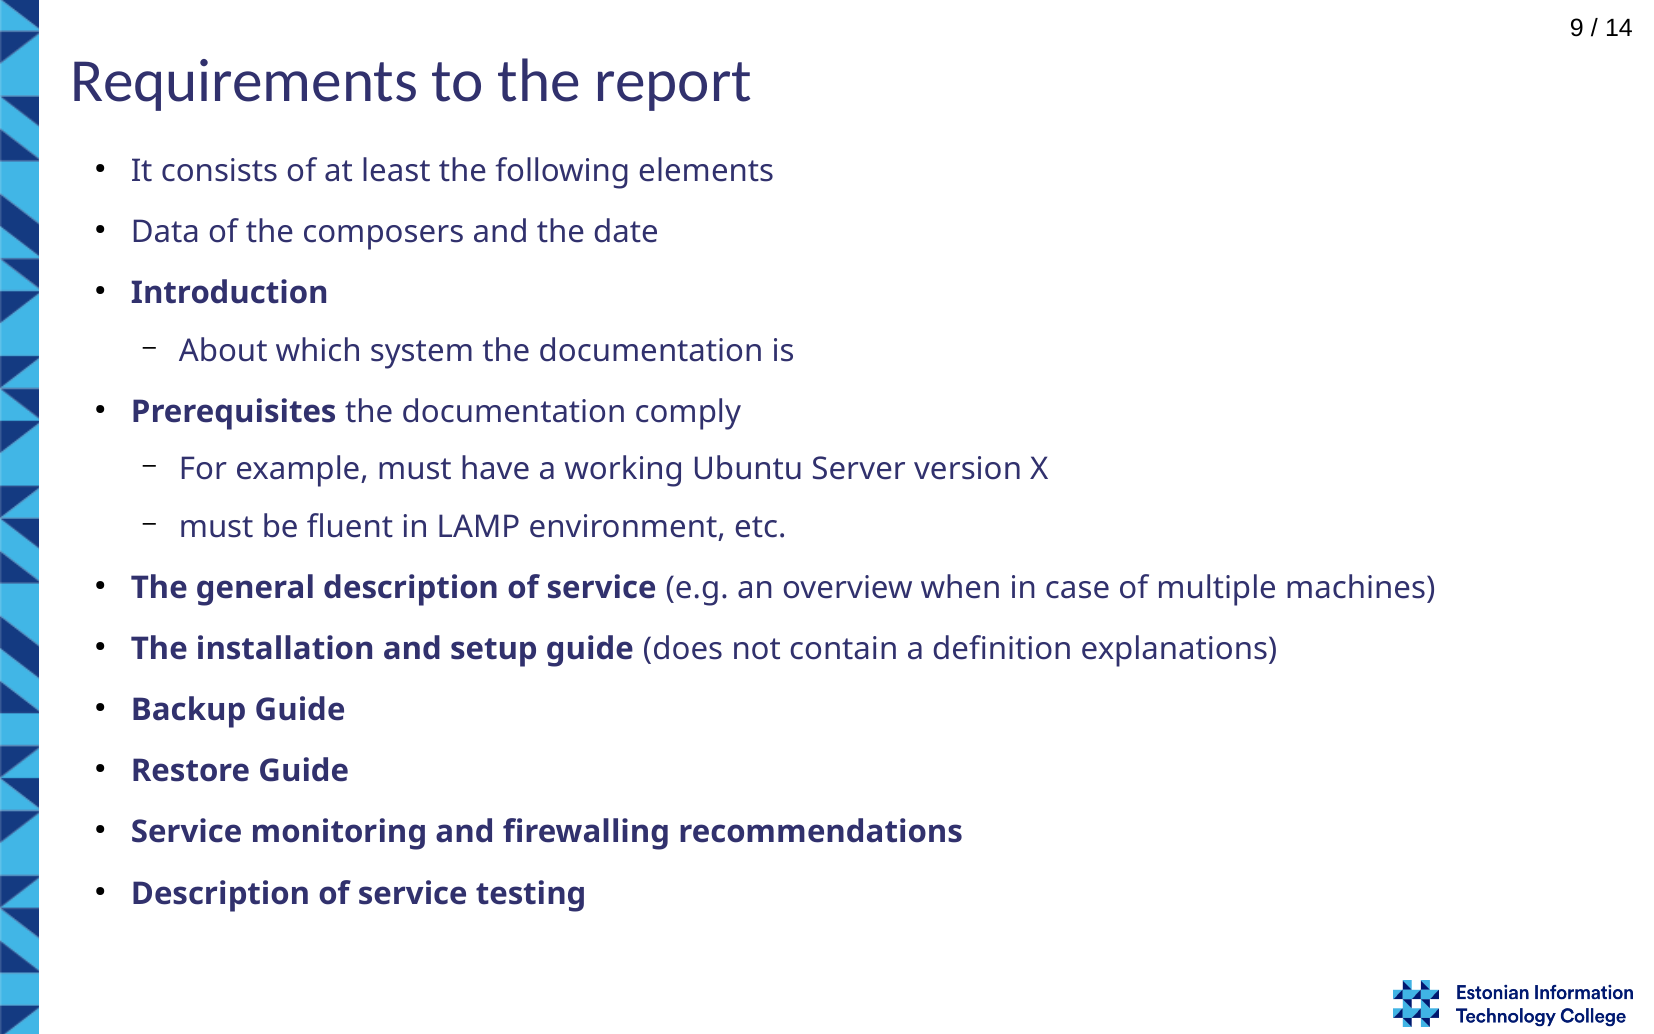

# Requirements to the report
It consists of at least the following elements
Data of the composers and the date
Introduction
About which system the documentation is
Prerequisites the documentation comply
For example, must have a working Ubuntu Server version X
must be fluent in LAMP environment, etc.
The general description of service (e.g. an overview when in case of multiple machines)
The installation and setup guide (does not contain a definition explanations)
Backup Guide
Restore Guide
Service monitoring and firewalling recommendations
Description of service testing